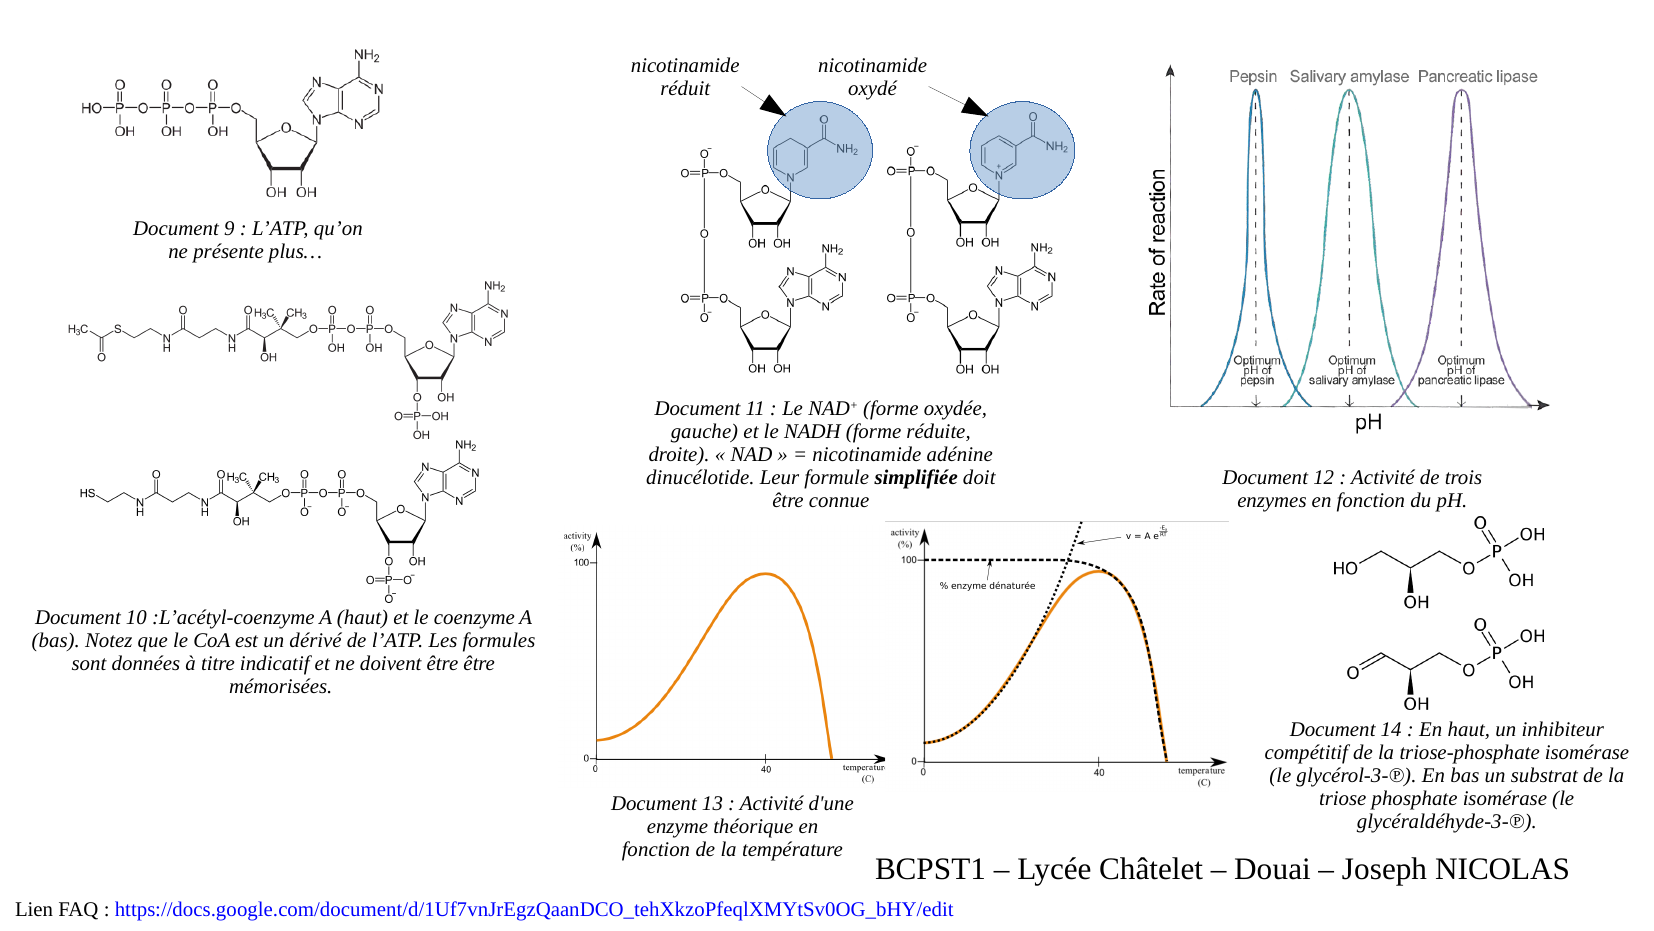

nicotinamide réduit
nicotinamide oxydé
Document 9 : L’ATP, qu’on ne présente plus…
Document 11 : Le NAD+ (forme oxydée, gauche) et le NADH (forme réduite, droite). « NAD » = nicotinamide adénine dinucélotide. Leur formule simplifiée doit être connue
Document 12 : Activité de trois enzymes en fonction du pH.
Document 10 :L’acétyl-coenzyme A (haut) et le coenzyme A (bas). Notez que le CoA est un dérivé de l’ATP. Les formules sont données à titre indicatif et ne doivent être être mémorisées.
Document 14 : En haut, un inhibiteur compétitif de la triose-phosphate isomérase (le glycérol-3-℗). En bas un substrat de la triose phosphate isomérase (le glycéraldéhyde-3-℗).
Document 13 : Activité d'une enzyme théorique en fonction de la température
BCPST1 – Lycée Châtelet – Douai – Joseph NICOLAS
Lien FAQ : https://docs.google.com/document/d/1Uf7vnJrEgzQaanDCO_tehXkzoPfeqlXMYtSv0OG_bHY/edit